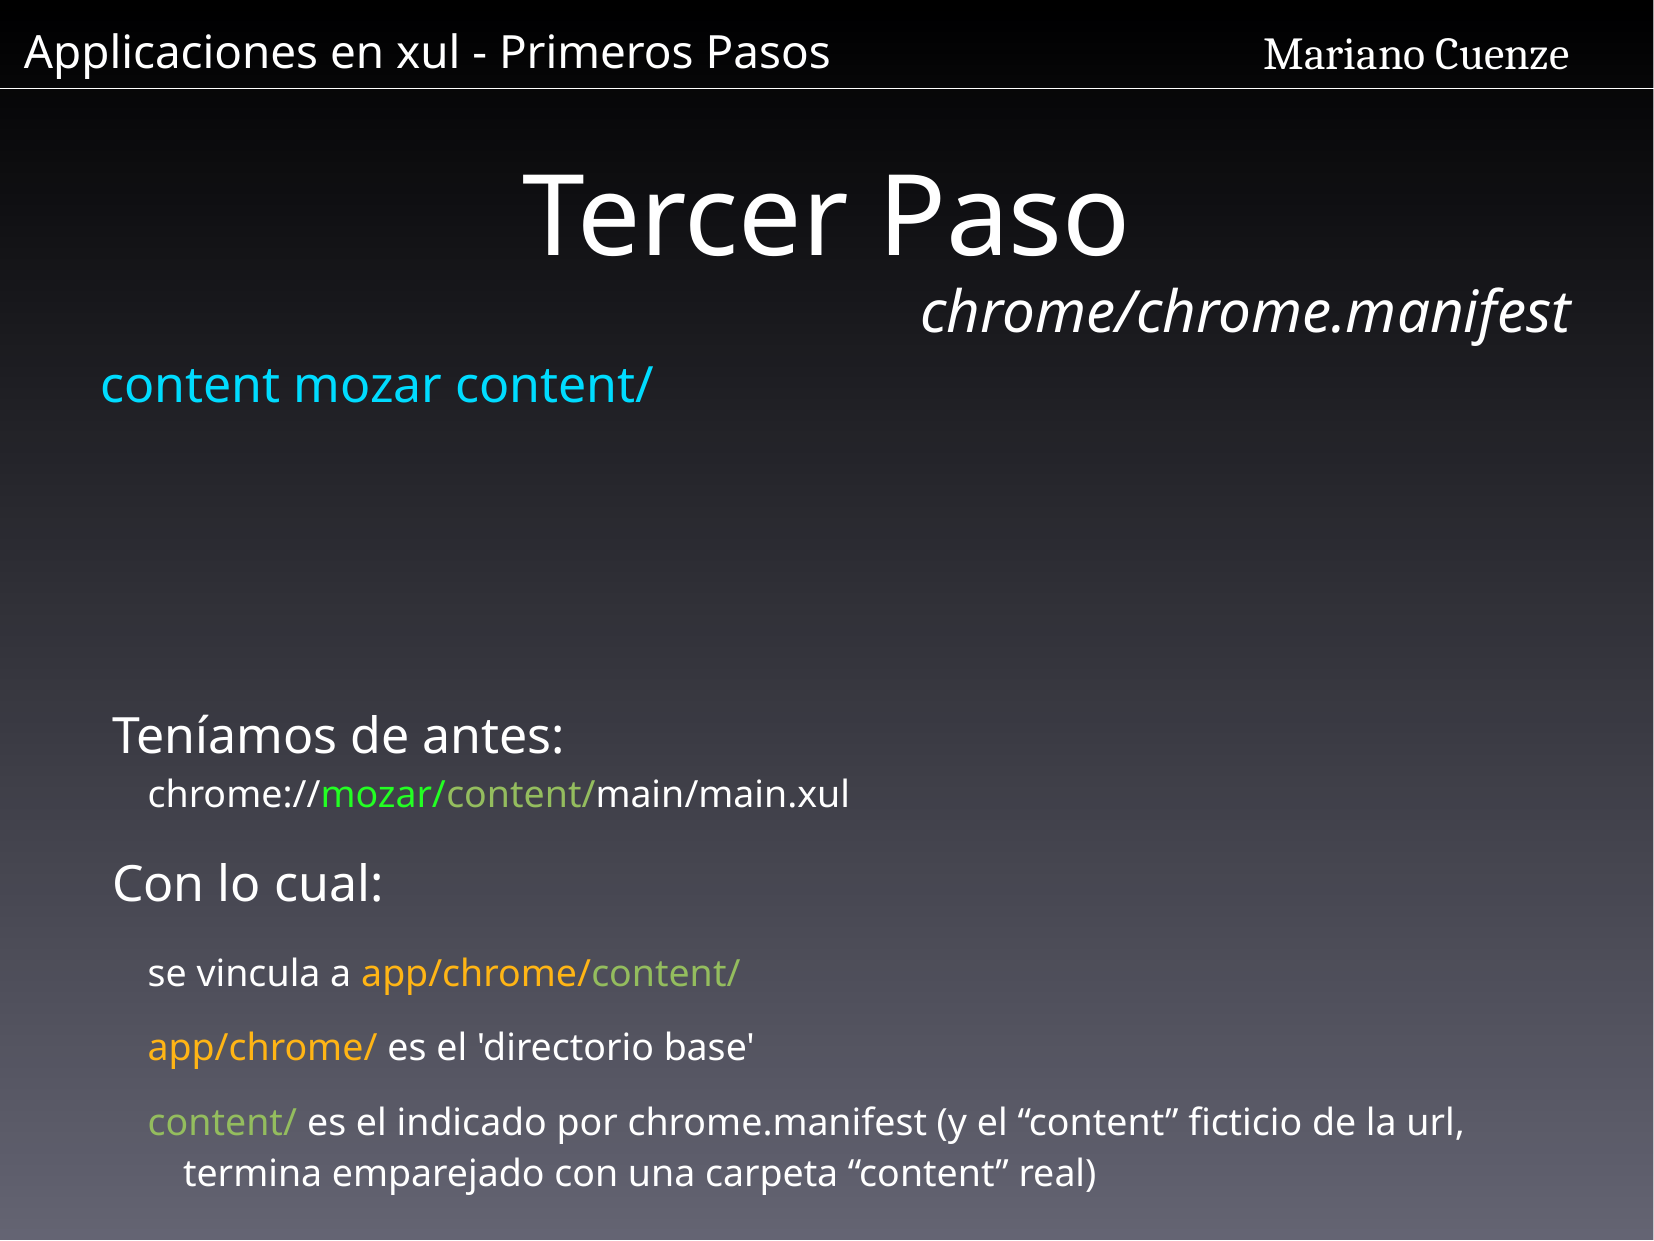

Applicaciones en xul - Primeros Pasos
Mariano Cuenze
# Tercer Paso
chrome/chrome.manifest
Teníamos de antes:
chrome://mozar/content/main/main.xul
Con lo cual:
se vincula a app/chrome/content/
app/chrome/ es el 'directorio base'
content/ es el indicado por chrome.manifest (y el “content” ficticio de la url, termina emparejado con una carpeta “content” real)
content mozar content/